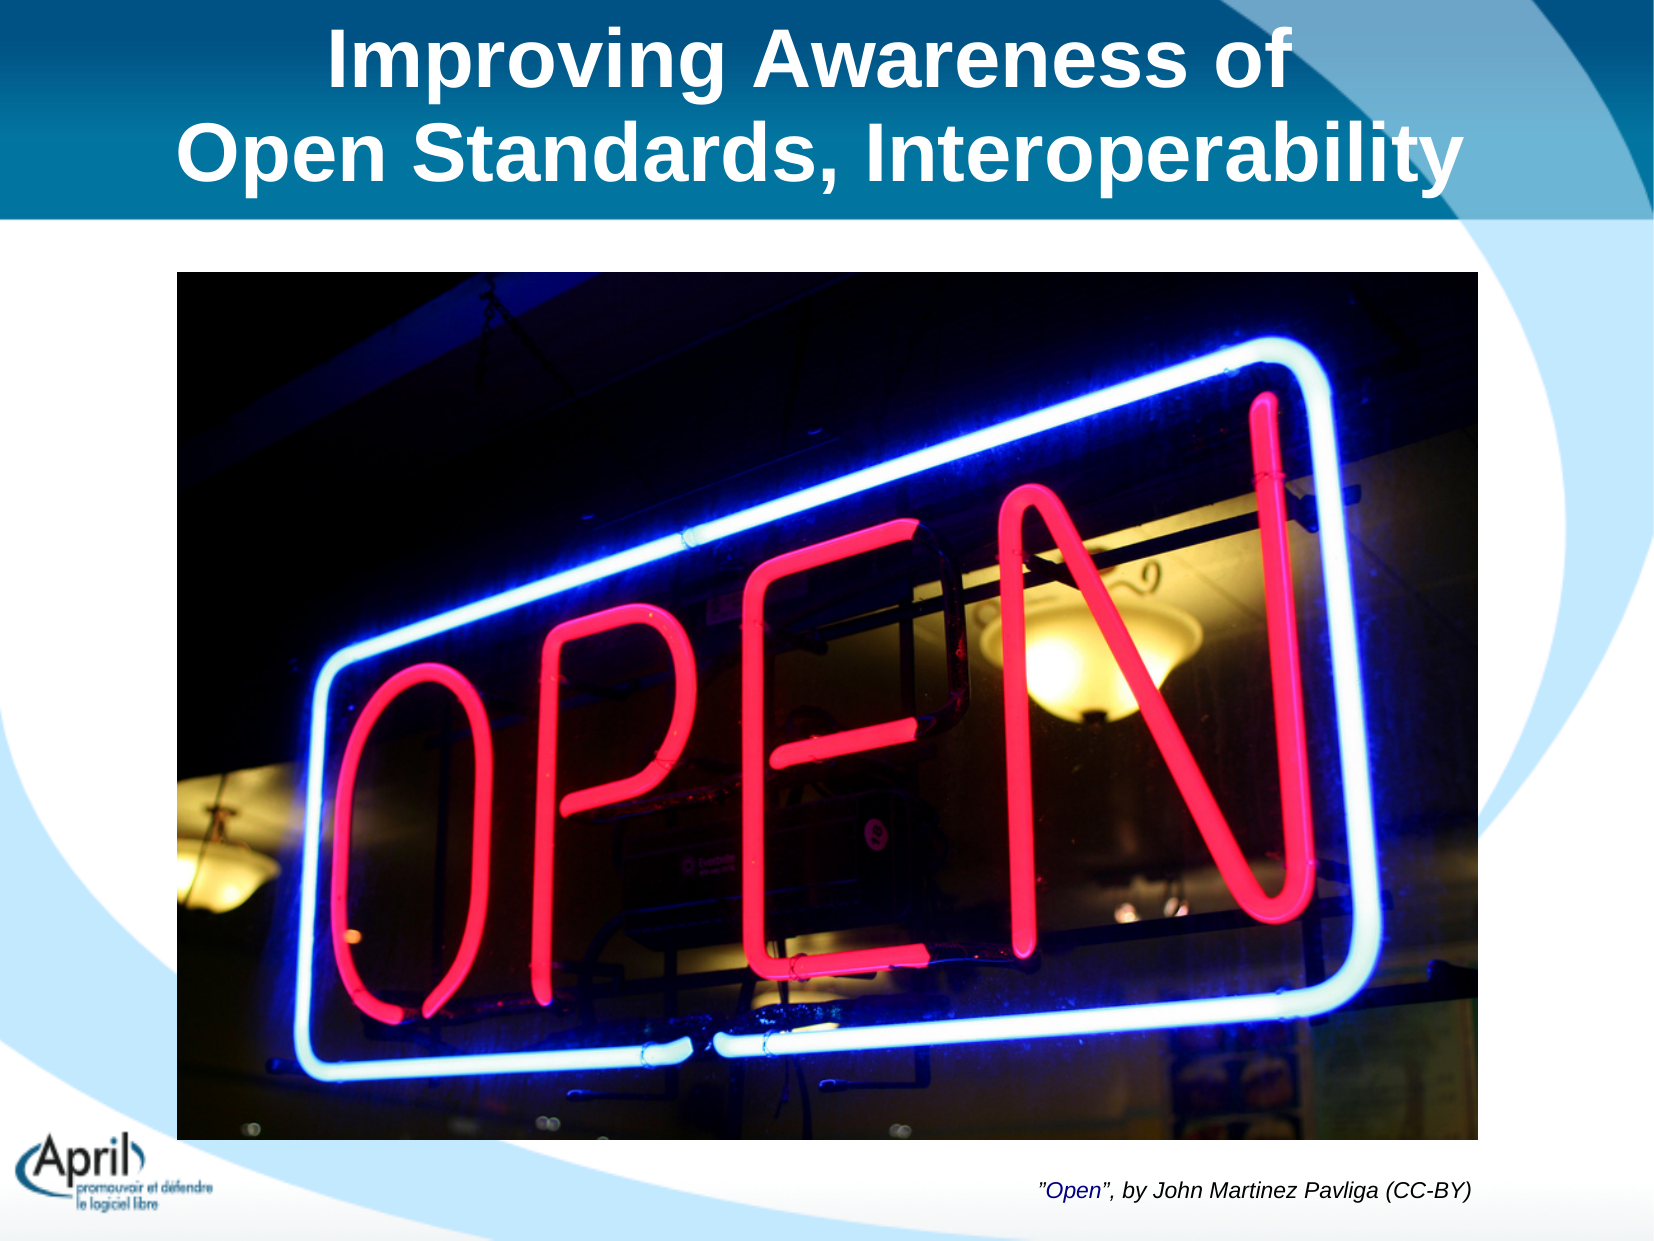

# Improving Awareness of Open Standards, Interoperability
”Open”, by John Martinez Pavliga (CC-BY)